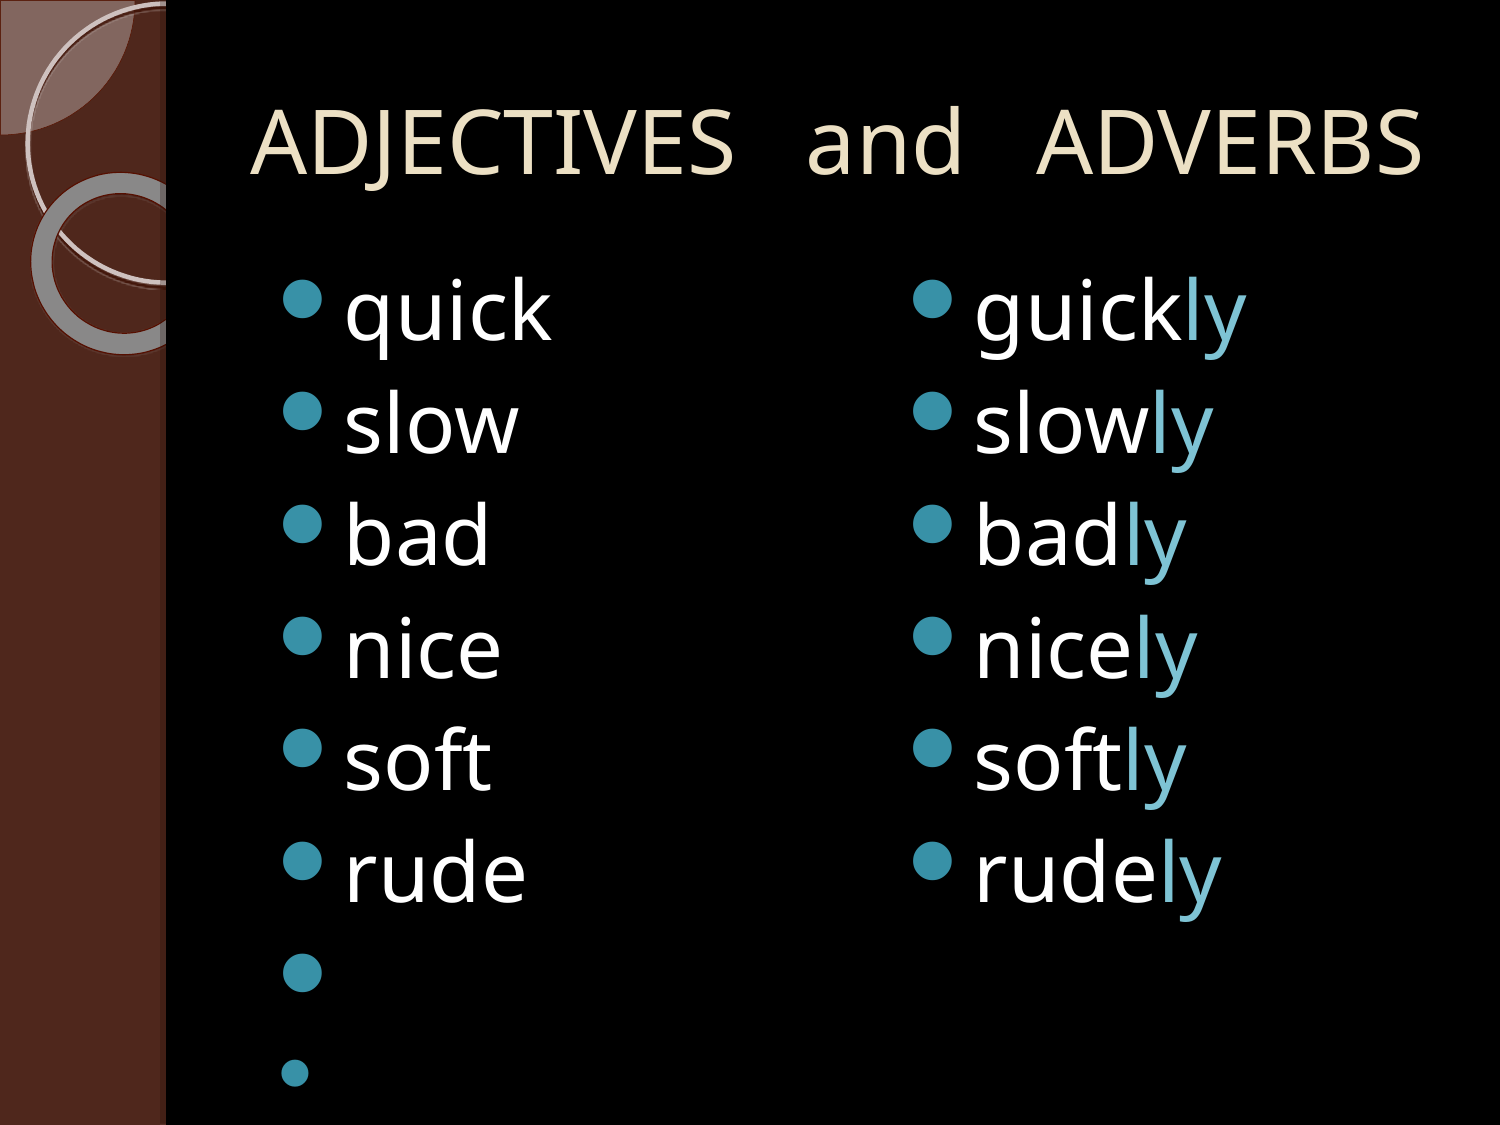

# ADJECTIVES and ADVERBS
quick
slow
bad
nice
soft
rude
guickly
slowly
badly
nicely
softly
rudely